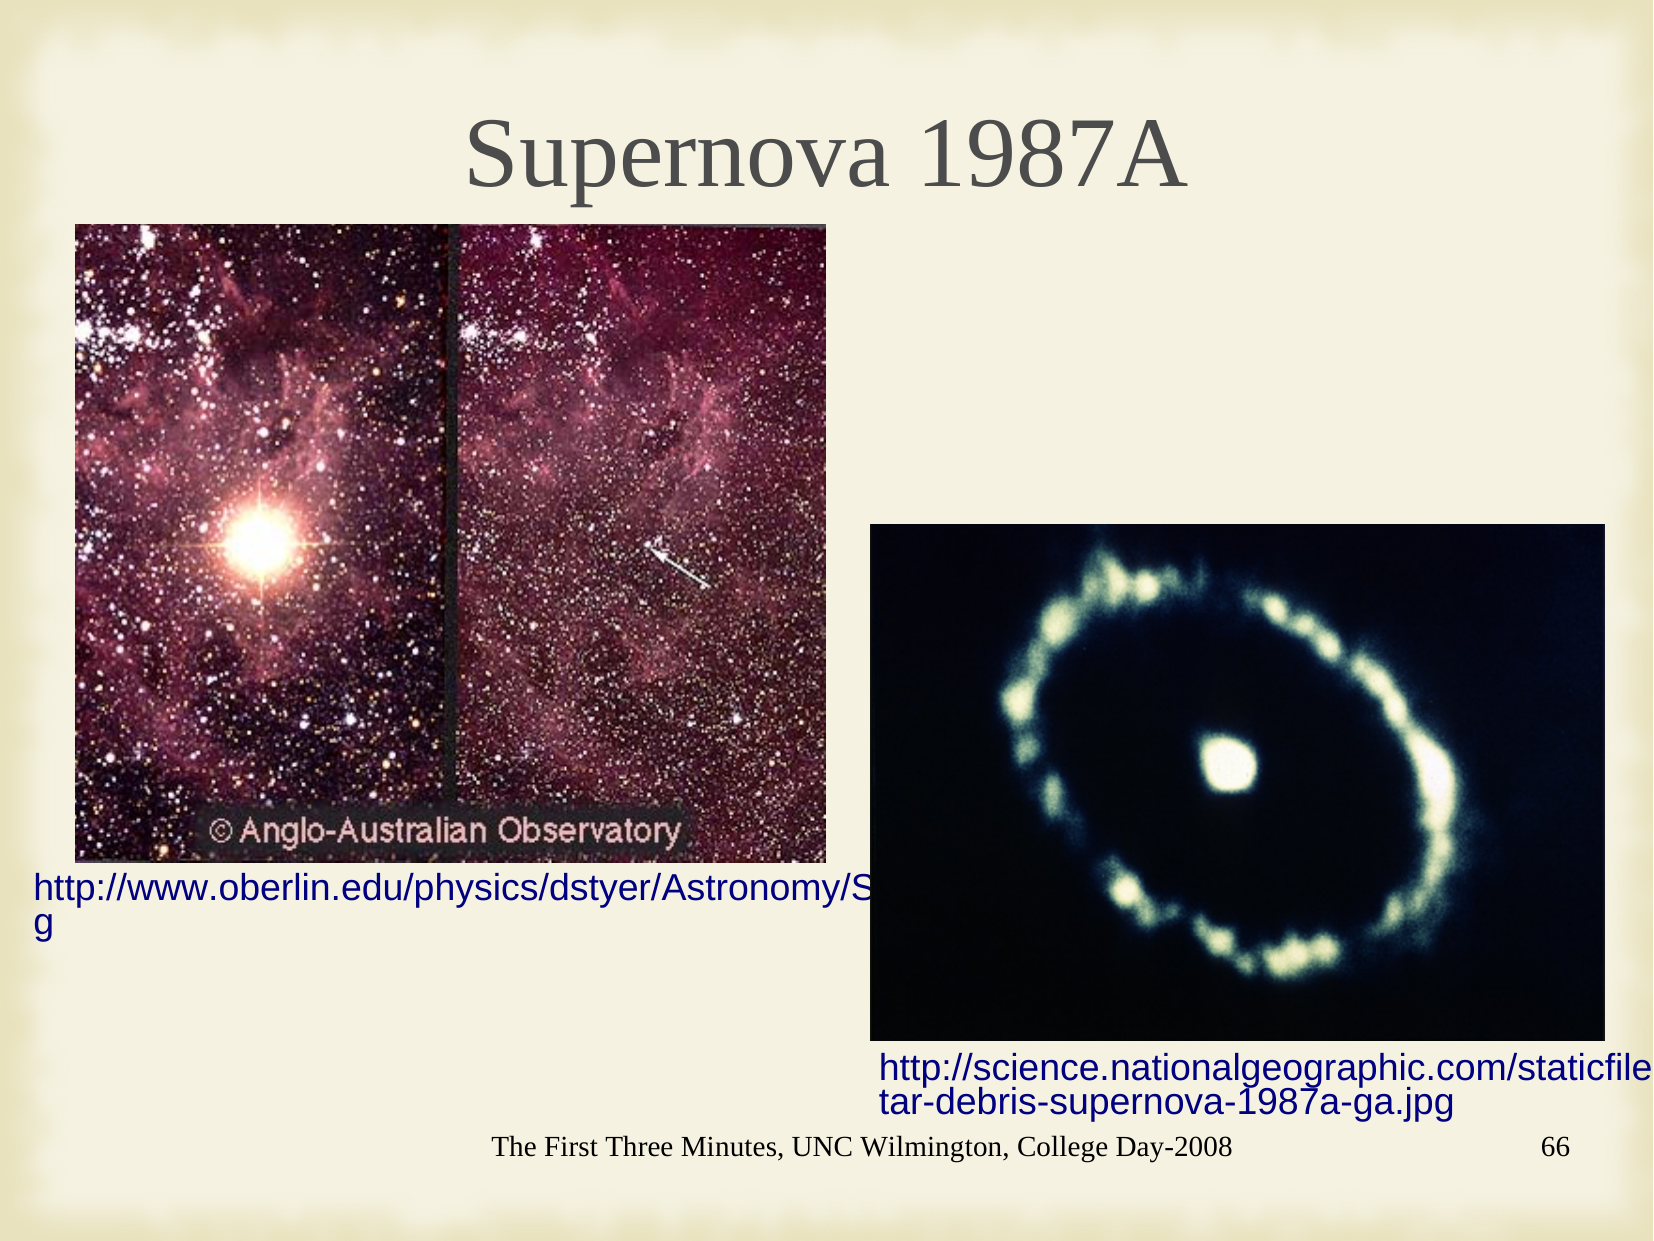

# Supernova 1987A
http://www.oberlin.edu/physics/dstyer/Astronomy/Supernovae/SN1987A.jpg
http://science.nationalgeographic.com/staticfiles/NGS/Shared/StaticFiles/Science/Images/Content/star-debris-supernova-1987a-ga.jpg
The First Three Minutes, UNC Wilmington, College Day-2008
66